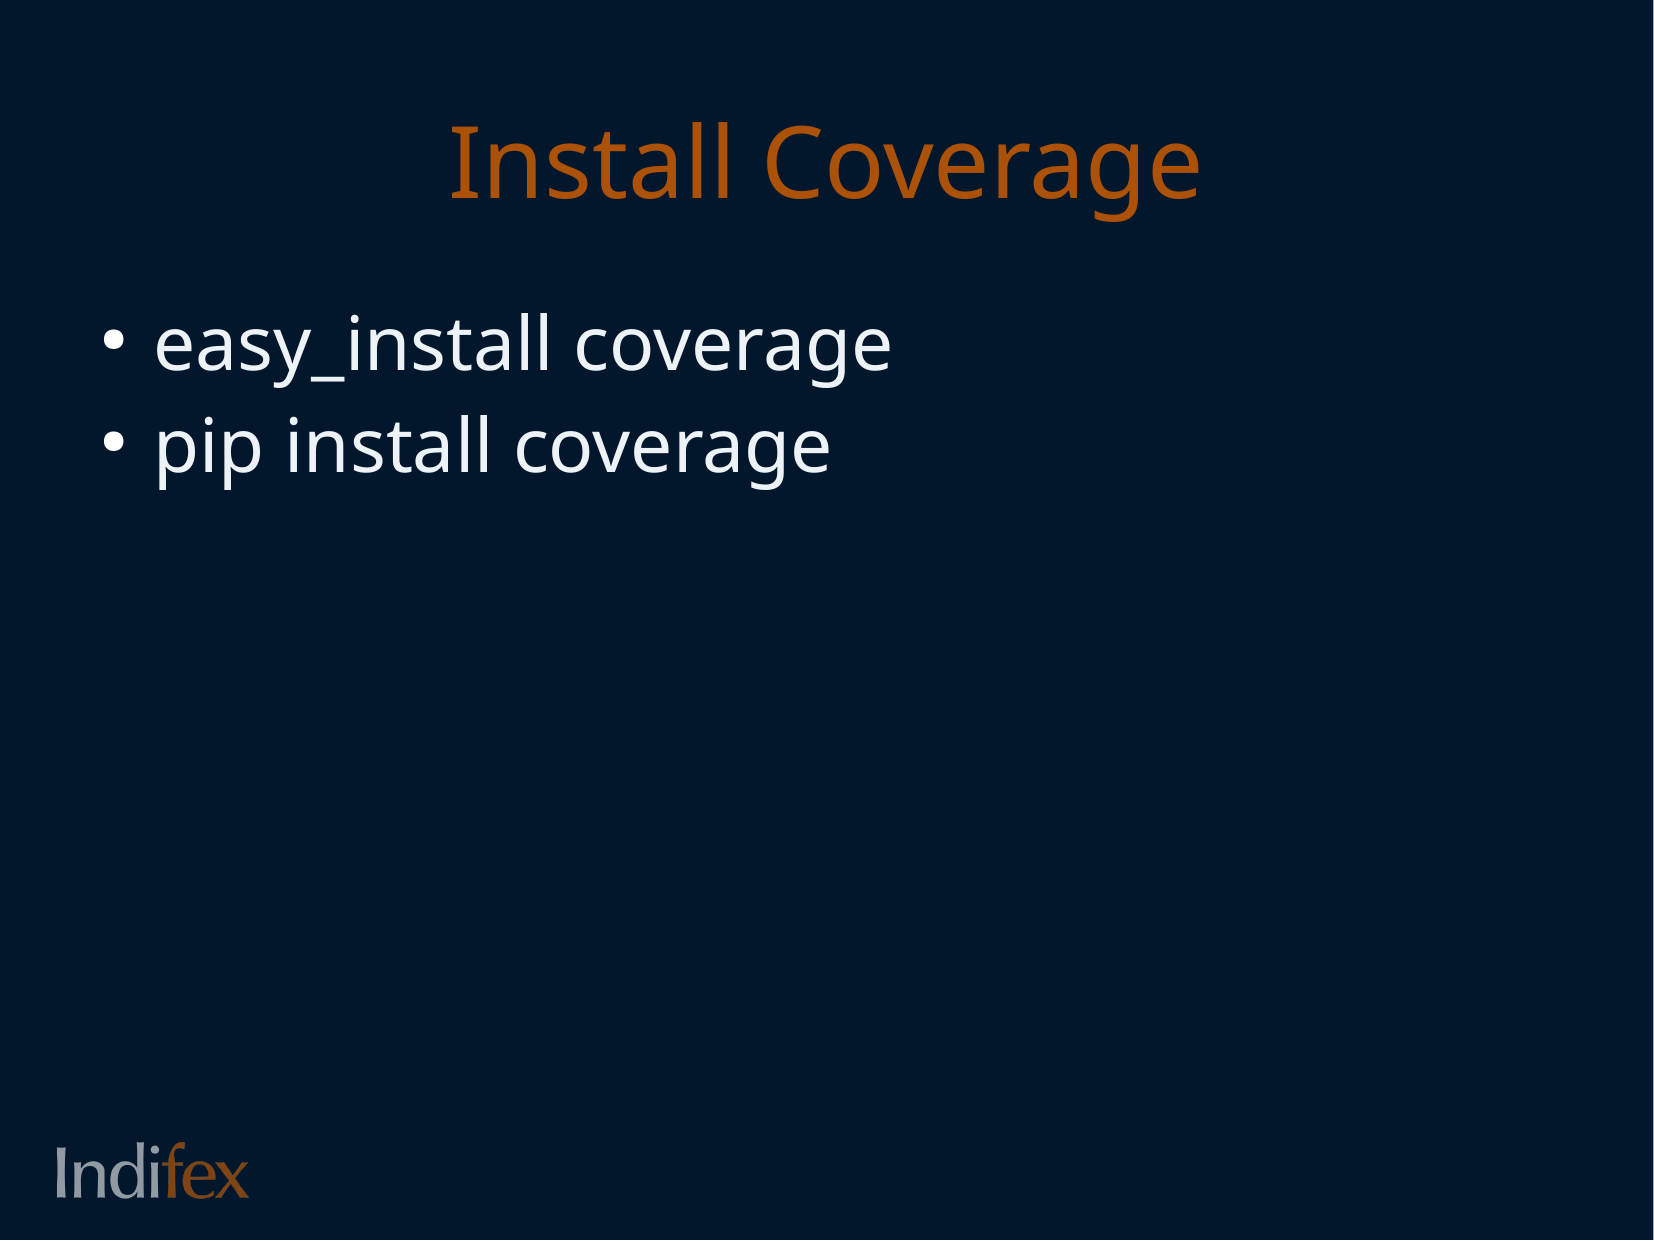

# Install Coverage
easy_install coverage
pip install coverage